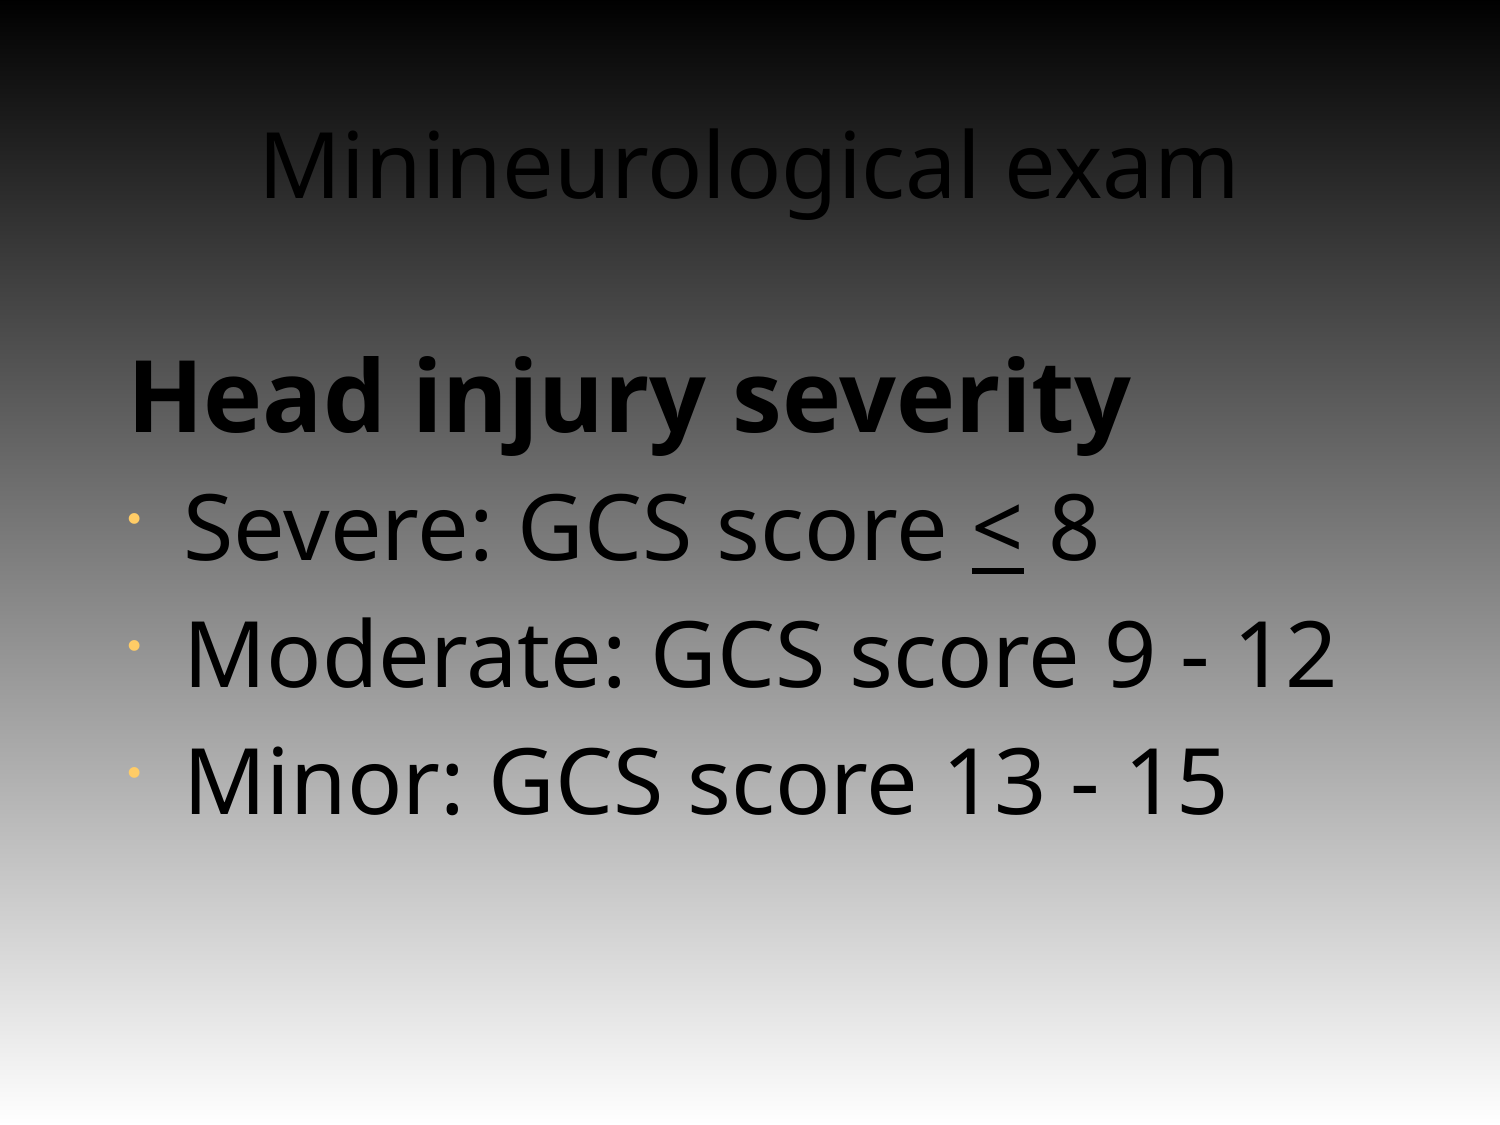

# Minineurological exam
Head injury severity
Severe: GCS score < 8
Moderate: GCS score 9 - 12
Minor: GCS score 13 - 15